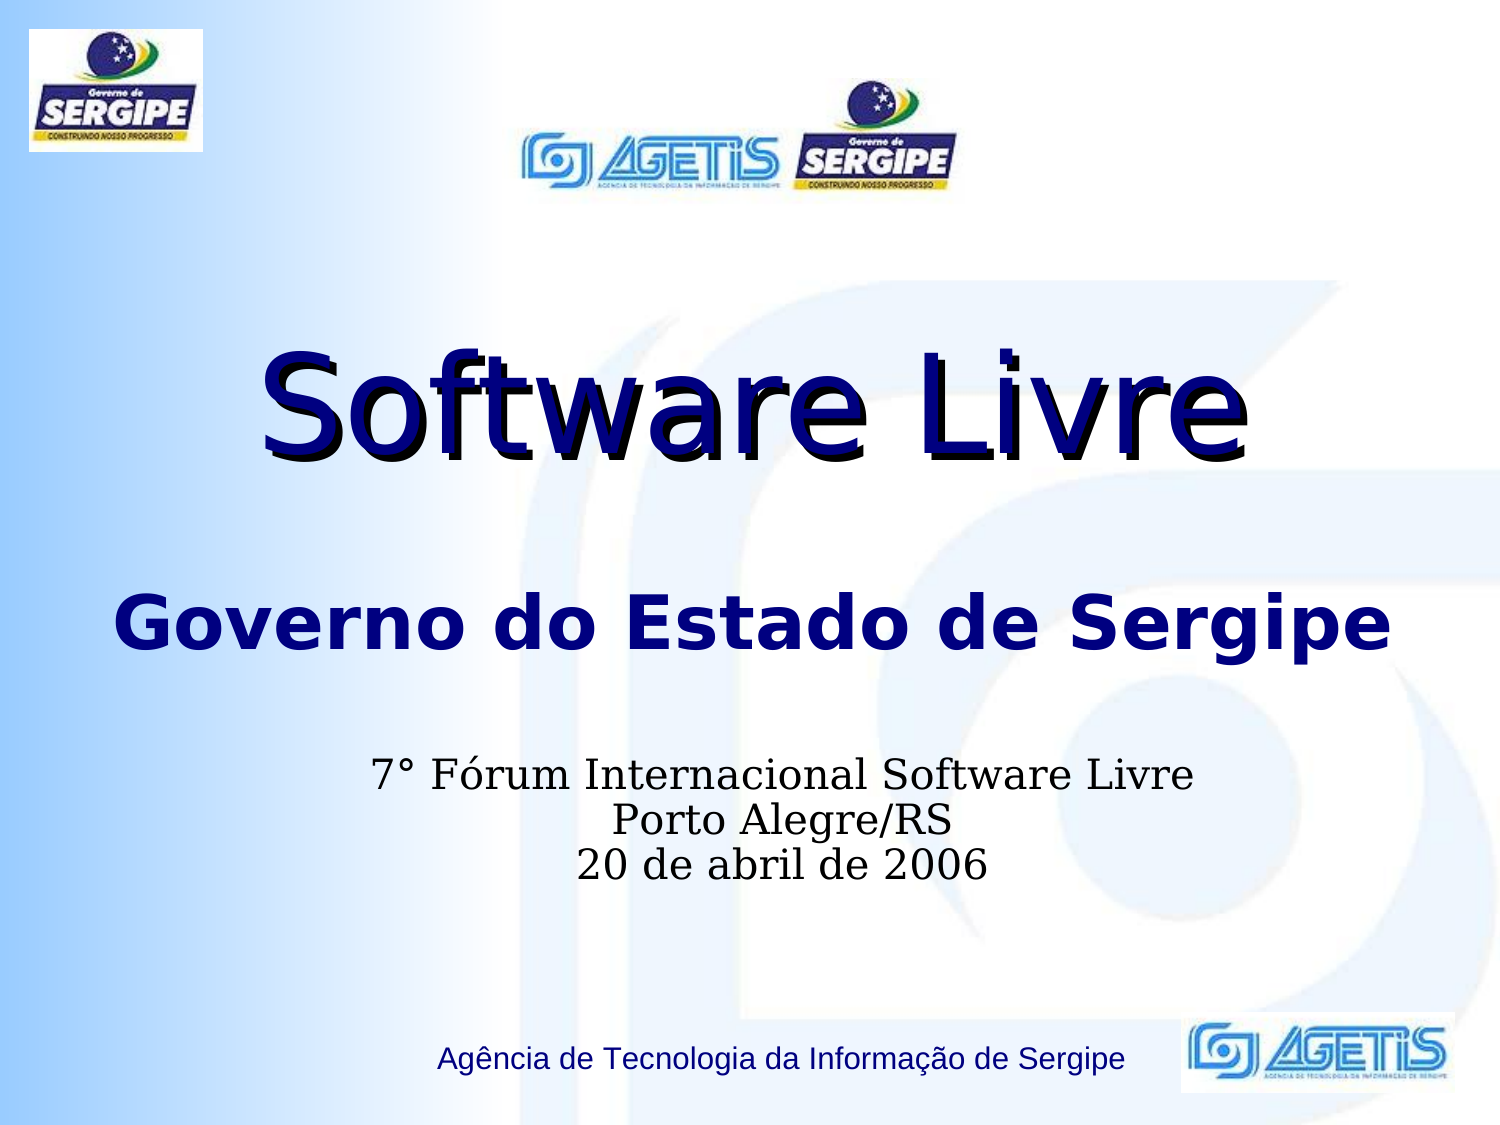

Software Livre
Governo do Estado de Sergipe
7° Fórum Internacional Software Livre
Porto Alegre/RS
20 de abril de 2006
Agência de Tecnologia da Informação de Sergipe